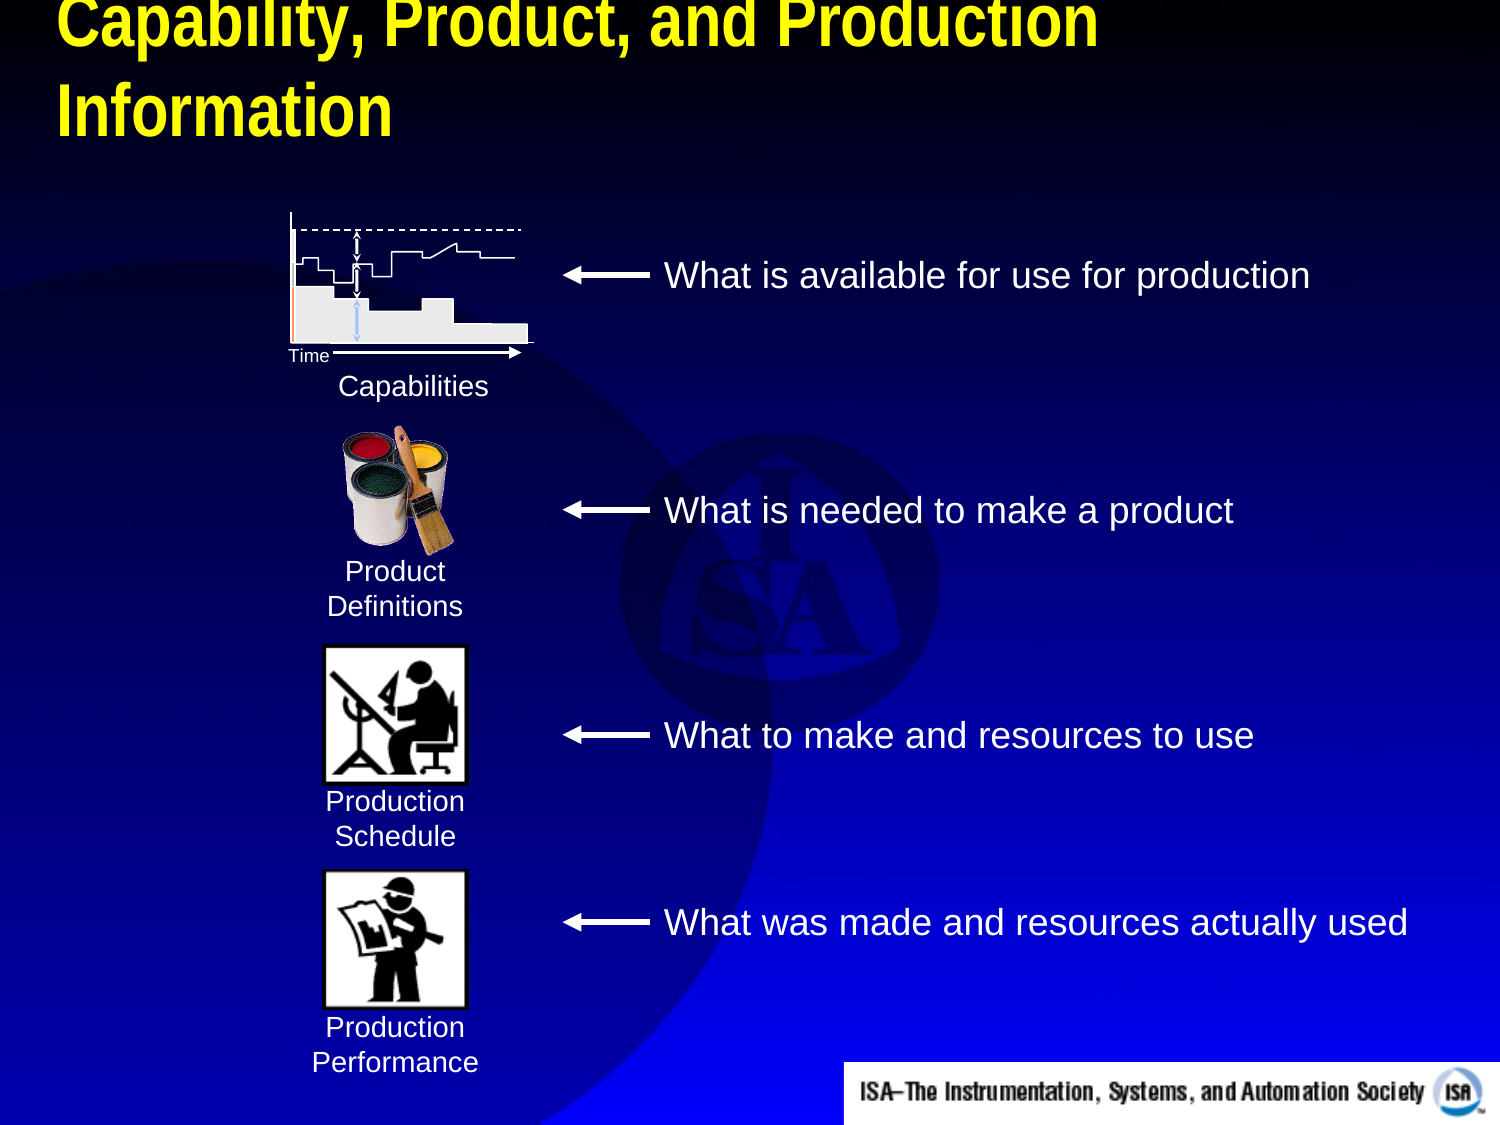

# Capability, Product, and Production Information
Product
Time
Capabilities
What is available for use for production
Product
Definitions
What is needed to make a product
Production
Schedule
What to make and resources to use
Production
Performance
What was made and resources actually used